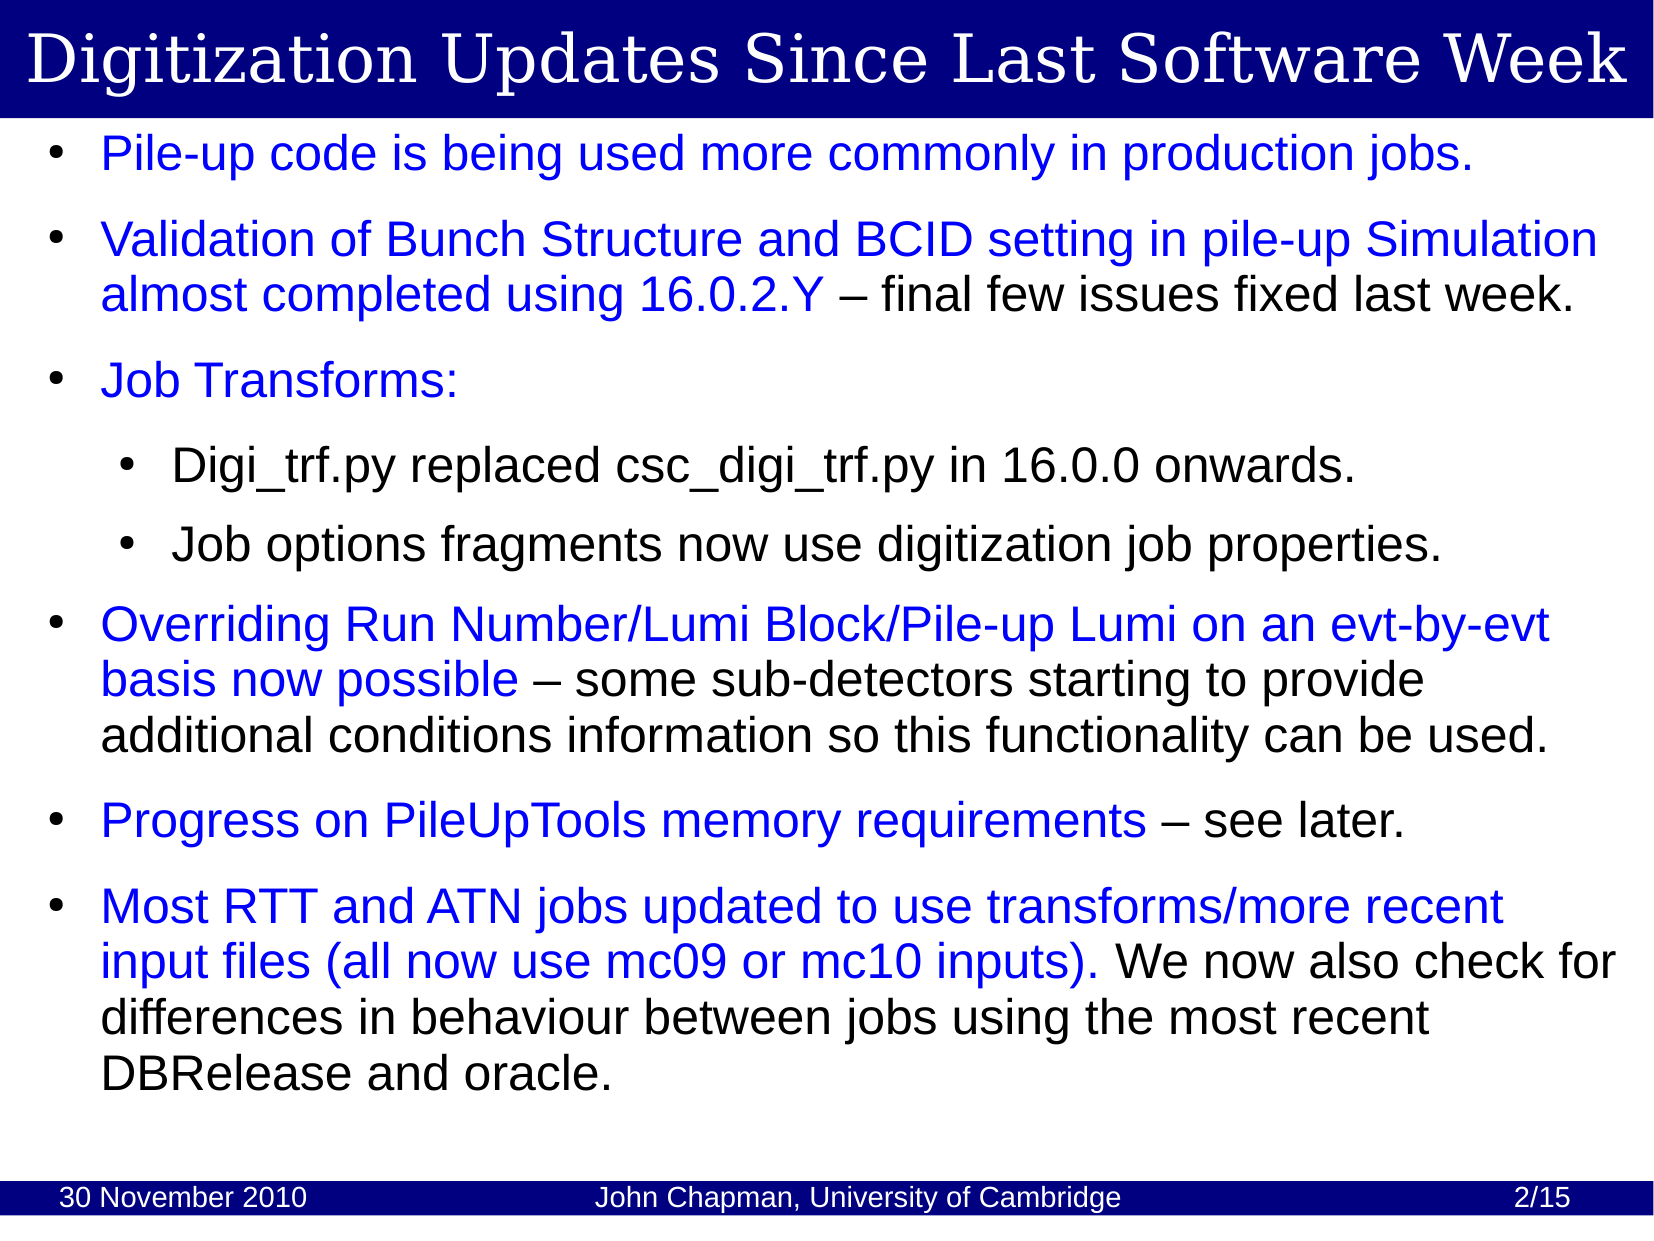

# Digitization Updates Since Last Software Week
Pile-up code is being used more commonly in production jobs.
Validation of Bunch Structure and BCID setting in pile-up Simulation almost completed using 16.0.2.Y – final few issues fixed last week.
Job Transforms:
Digi_trf.py replaced csc_digi_trf.py in 16.0.0 onwards.
Job options fragments now use digitization job properties.
Overriding Run Number/Lumi Block/Pile-up Lumi on an evt-by-evt basis now possible – some sub-detectors starting to provide additional conditions information so this functionality can be used.
Progress on PileUpTools memory requirements – see later.
Most RTT and ATN jobs updated to use transforms/more recent input files (all now use mc09 or mc10 inputs). We now also check for differences in behaviour between jobs using the most recent DBRelease and oracle.
2